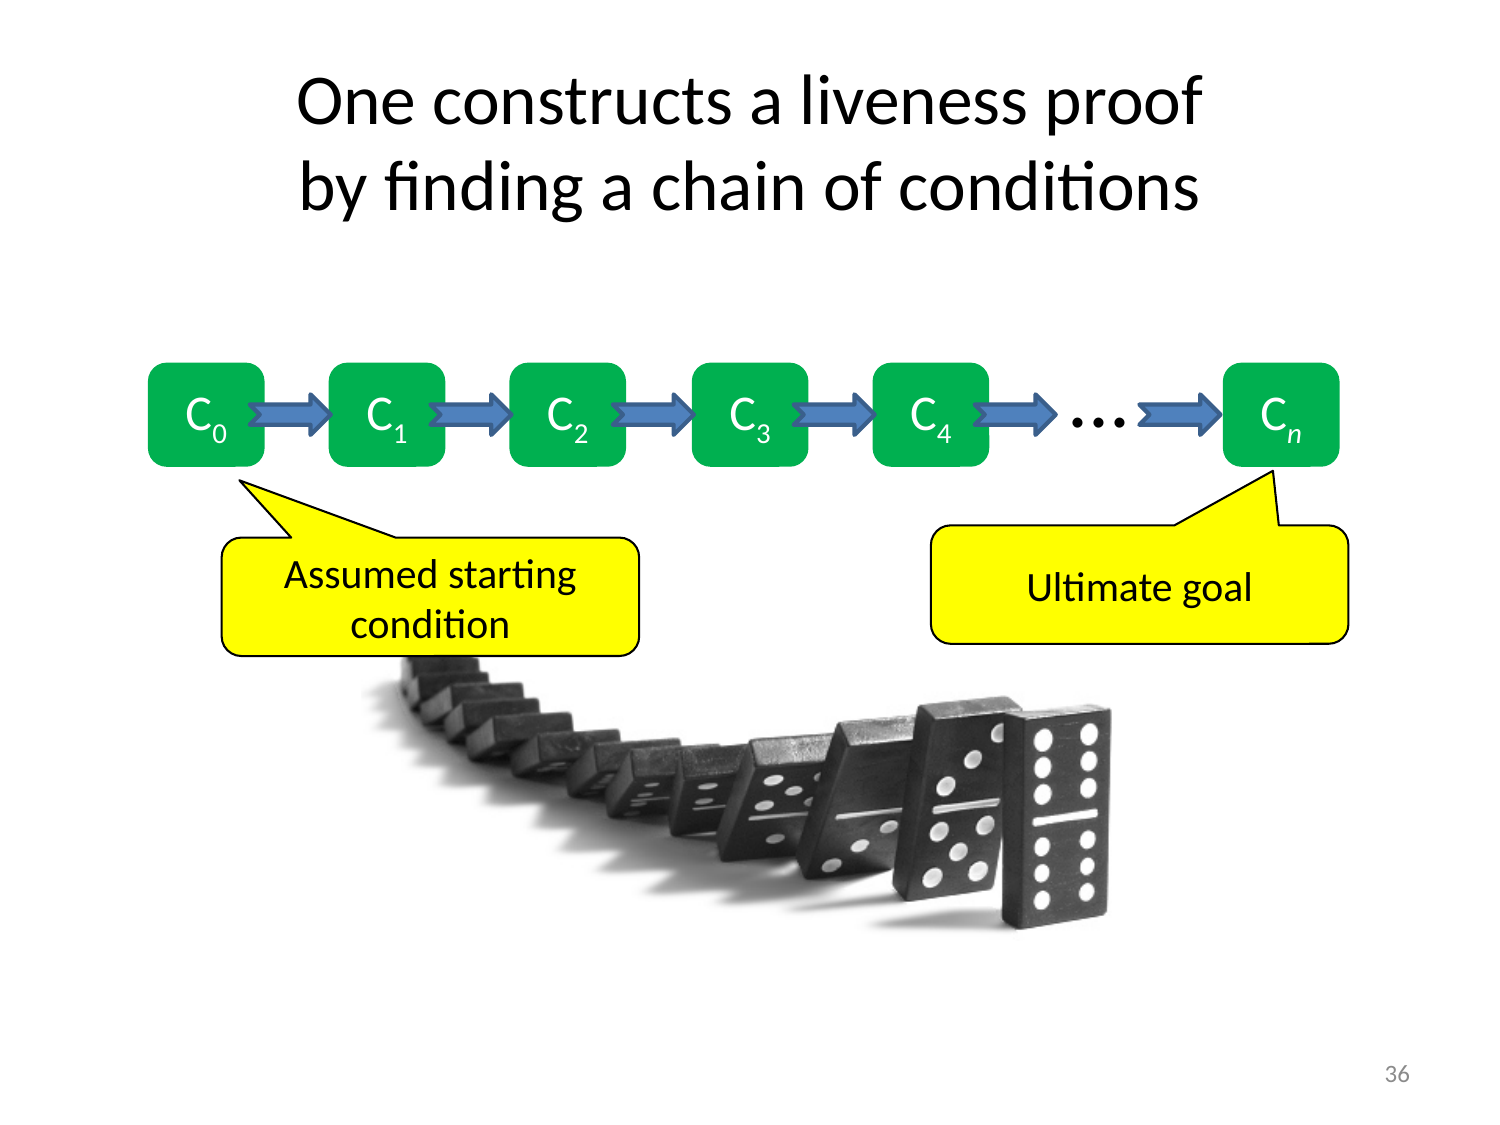

# One constructs a liveness proof by finding a chain of conditions
...
C0
C1
C2
C3
C4
Cn
Ultimate goal
Assumed starting condition